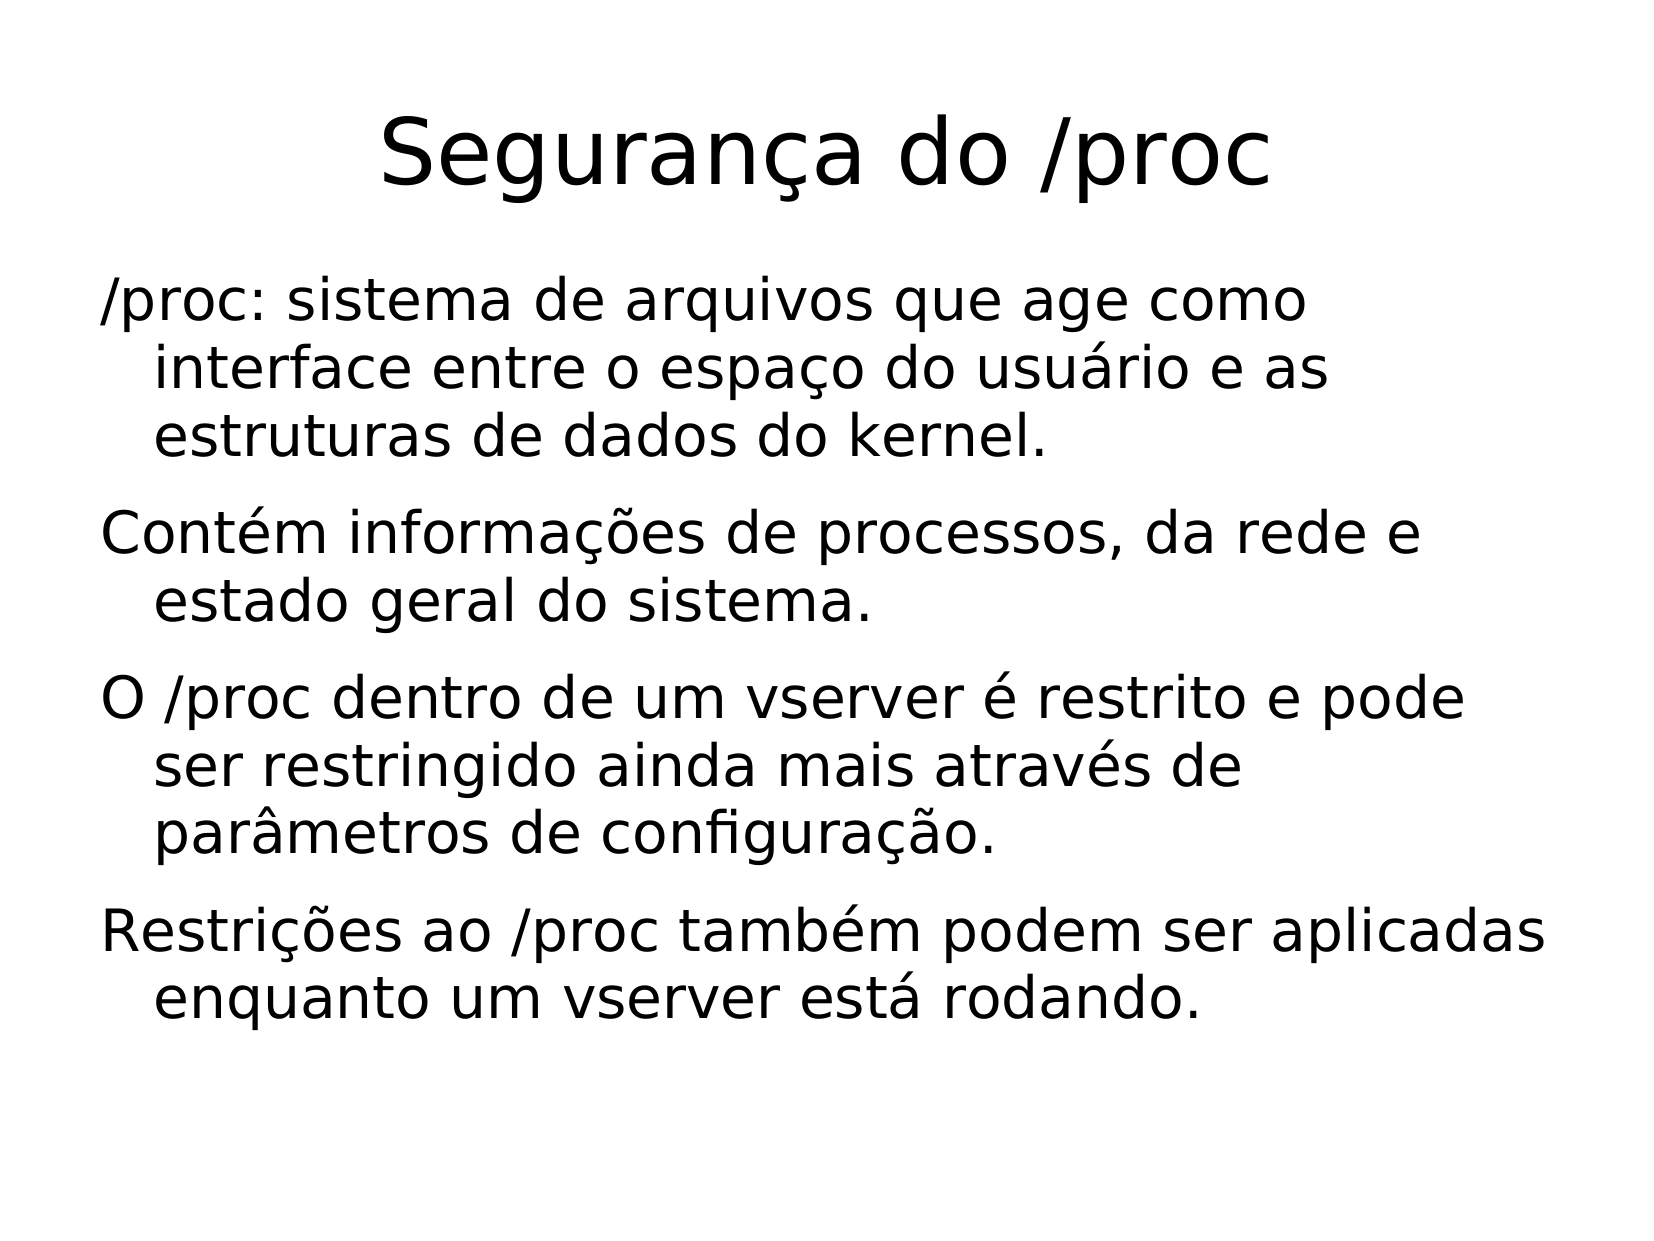

# Segurança do /proc
/proc: sistema de arquivos que age como interface entre o espaço do usuário e as estruturas de dados do kernel.
Contém informações de processos, da rede e estado geral do sistema.
O /proc dentro de um vserver é restrito e pode ser restringido ainda mais através de parâmetros de configuração.
Restrições ao /proc também podem ser aplicadas enquanto um vserver está rodando.